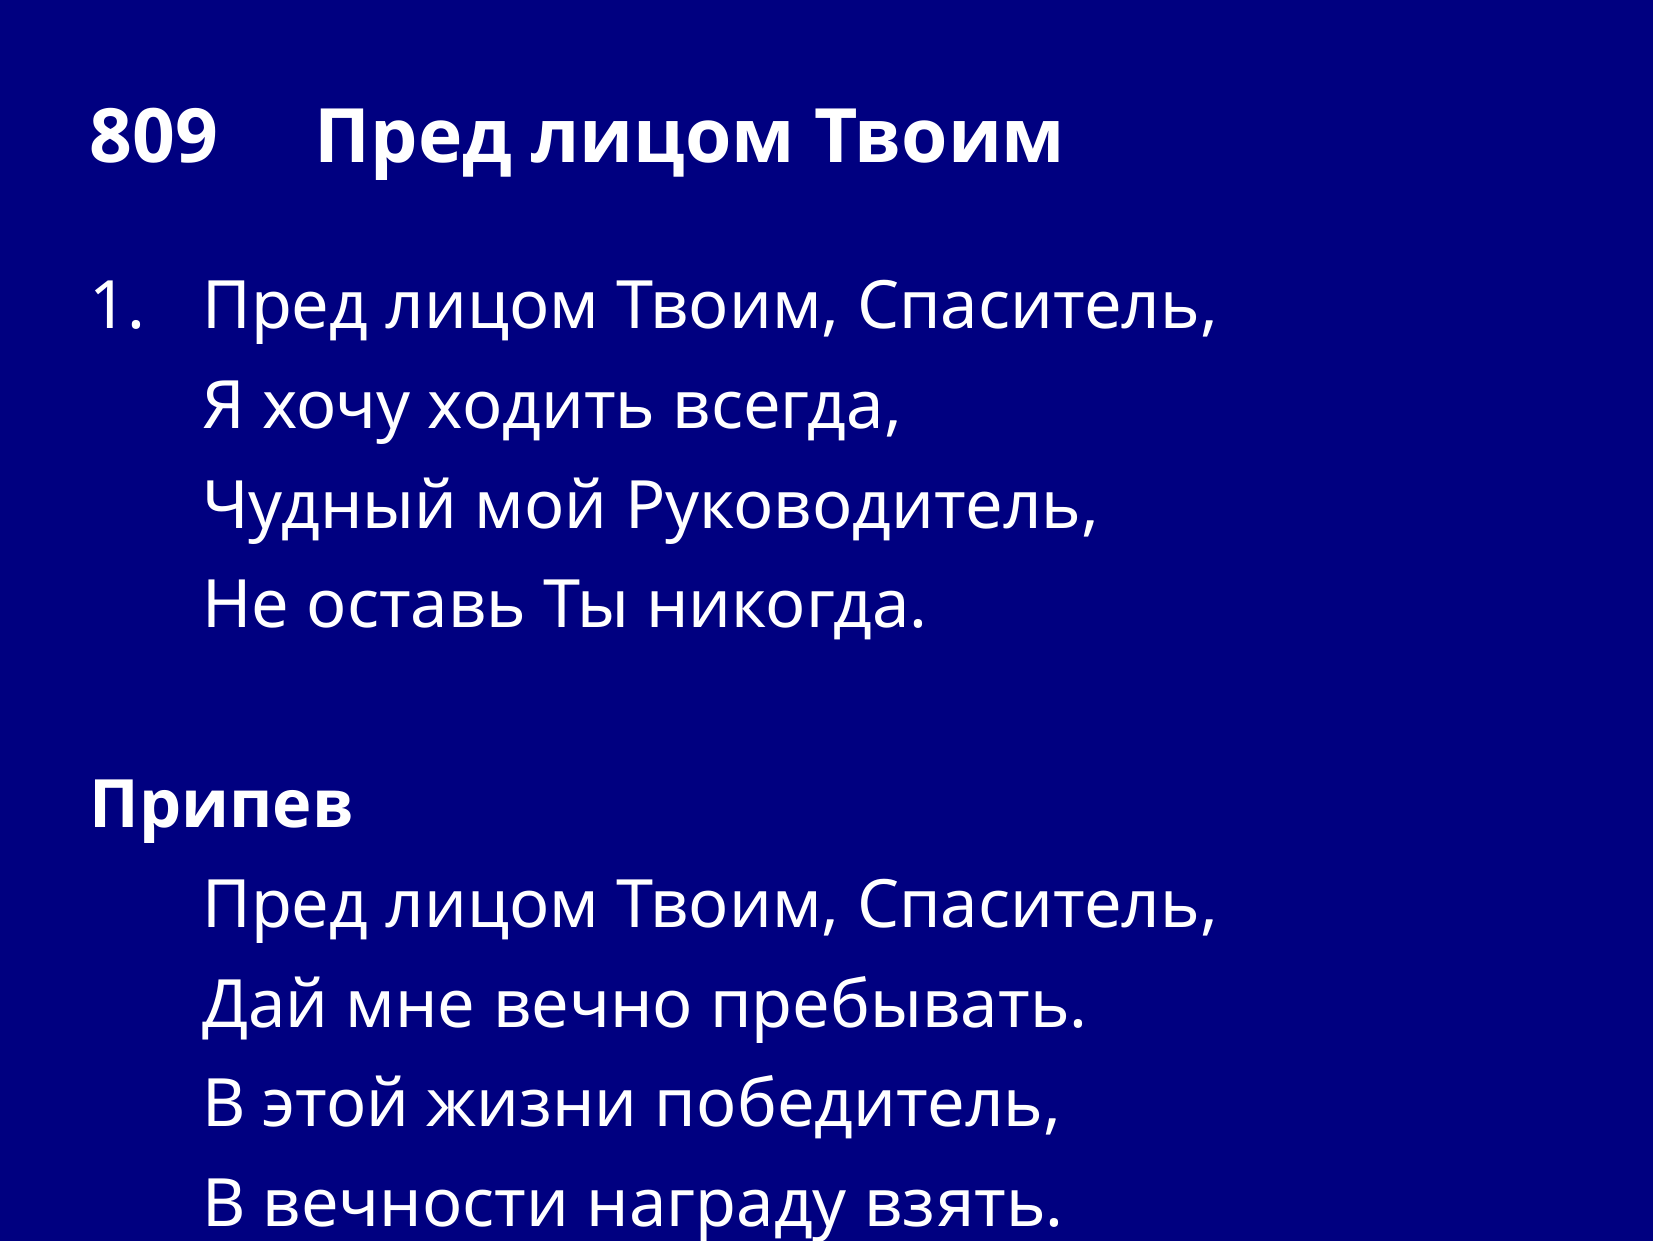

809	Пред лицом Твоим
1.	Пред лицом Твоим, Спаситель,
	Я хочу ходить всегда,
	Чудный мой Руководитель,
	Не оставь Ты никогда.
Припев
	Пред лицом Твоим, Спаситель,
	Дай мне вечно пребывать.
	В этой жизни победитель,
	В вечности награду взять.